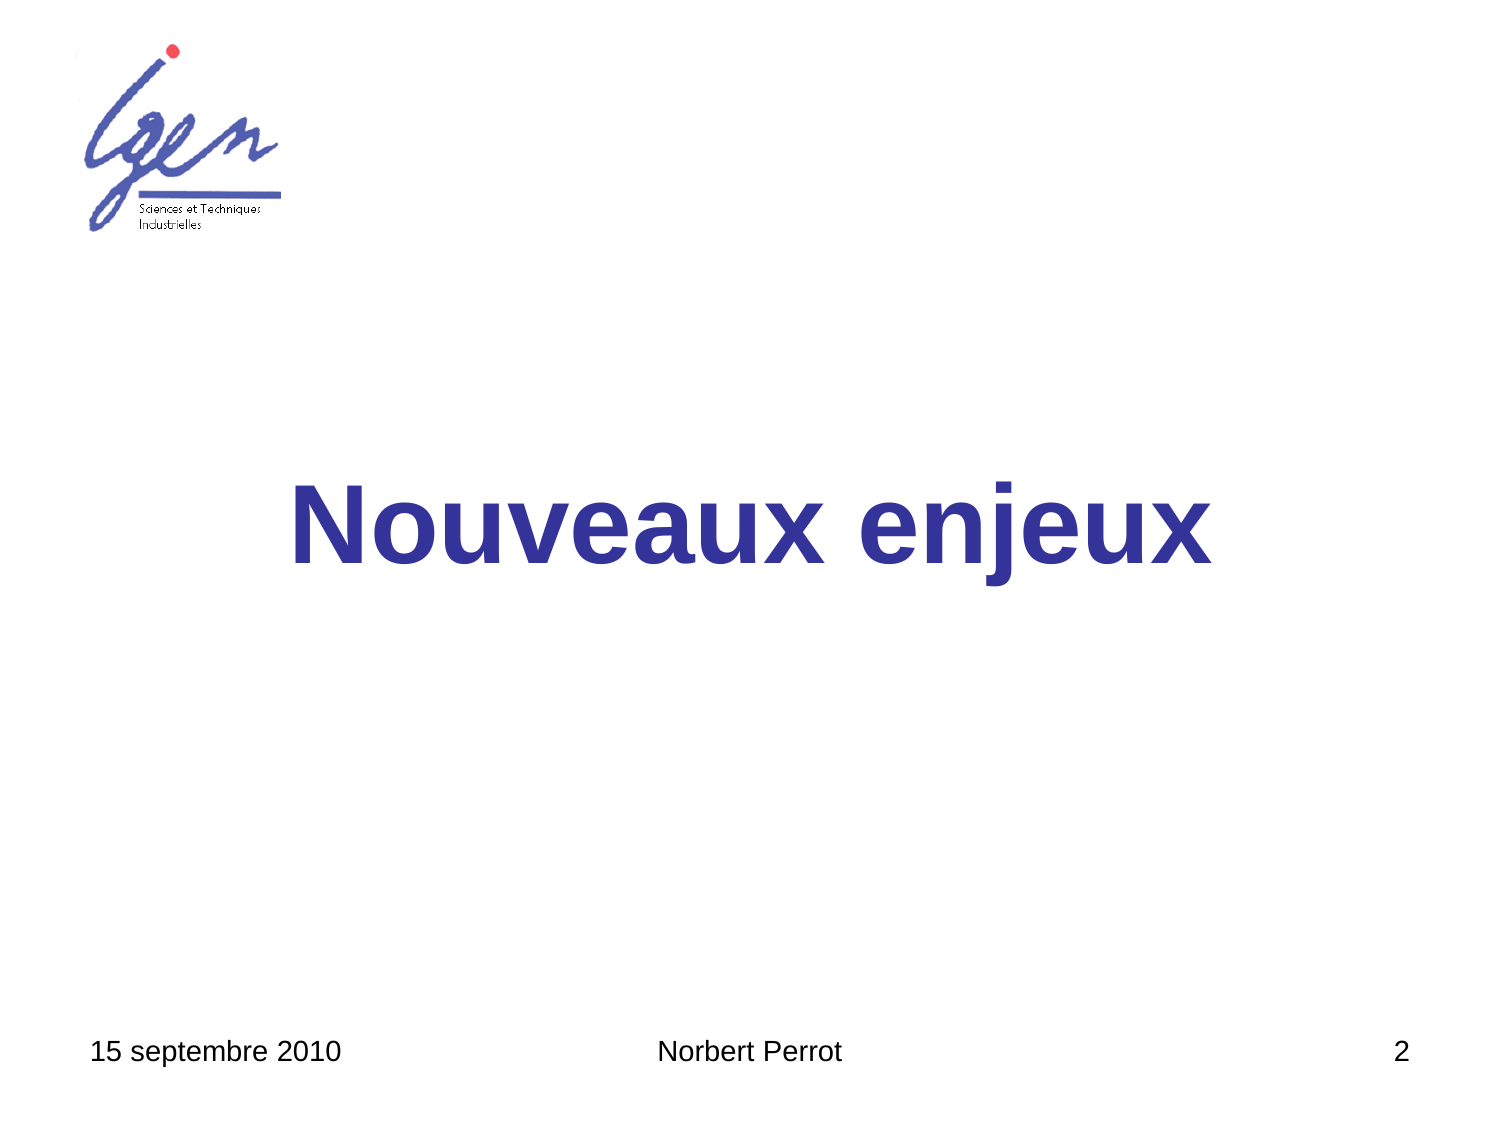

Nouveaux enjeux
15 septembre 2010
Norbert Perrot